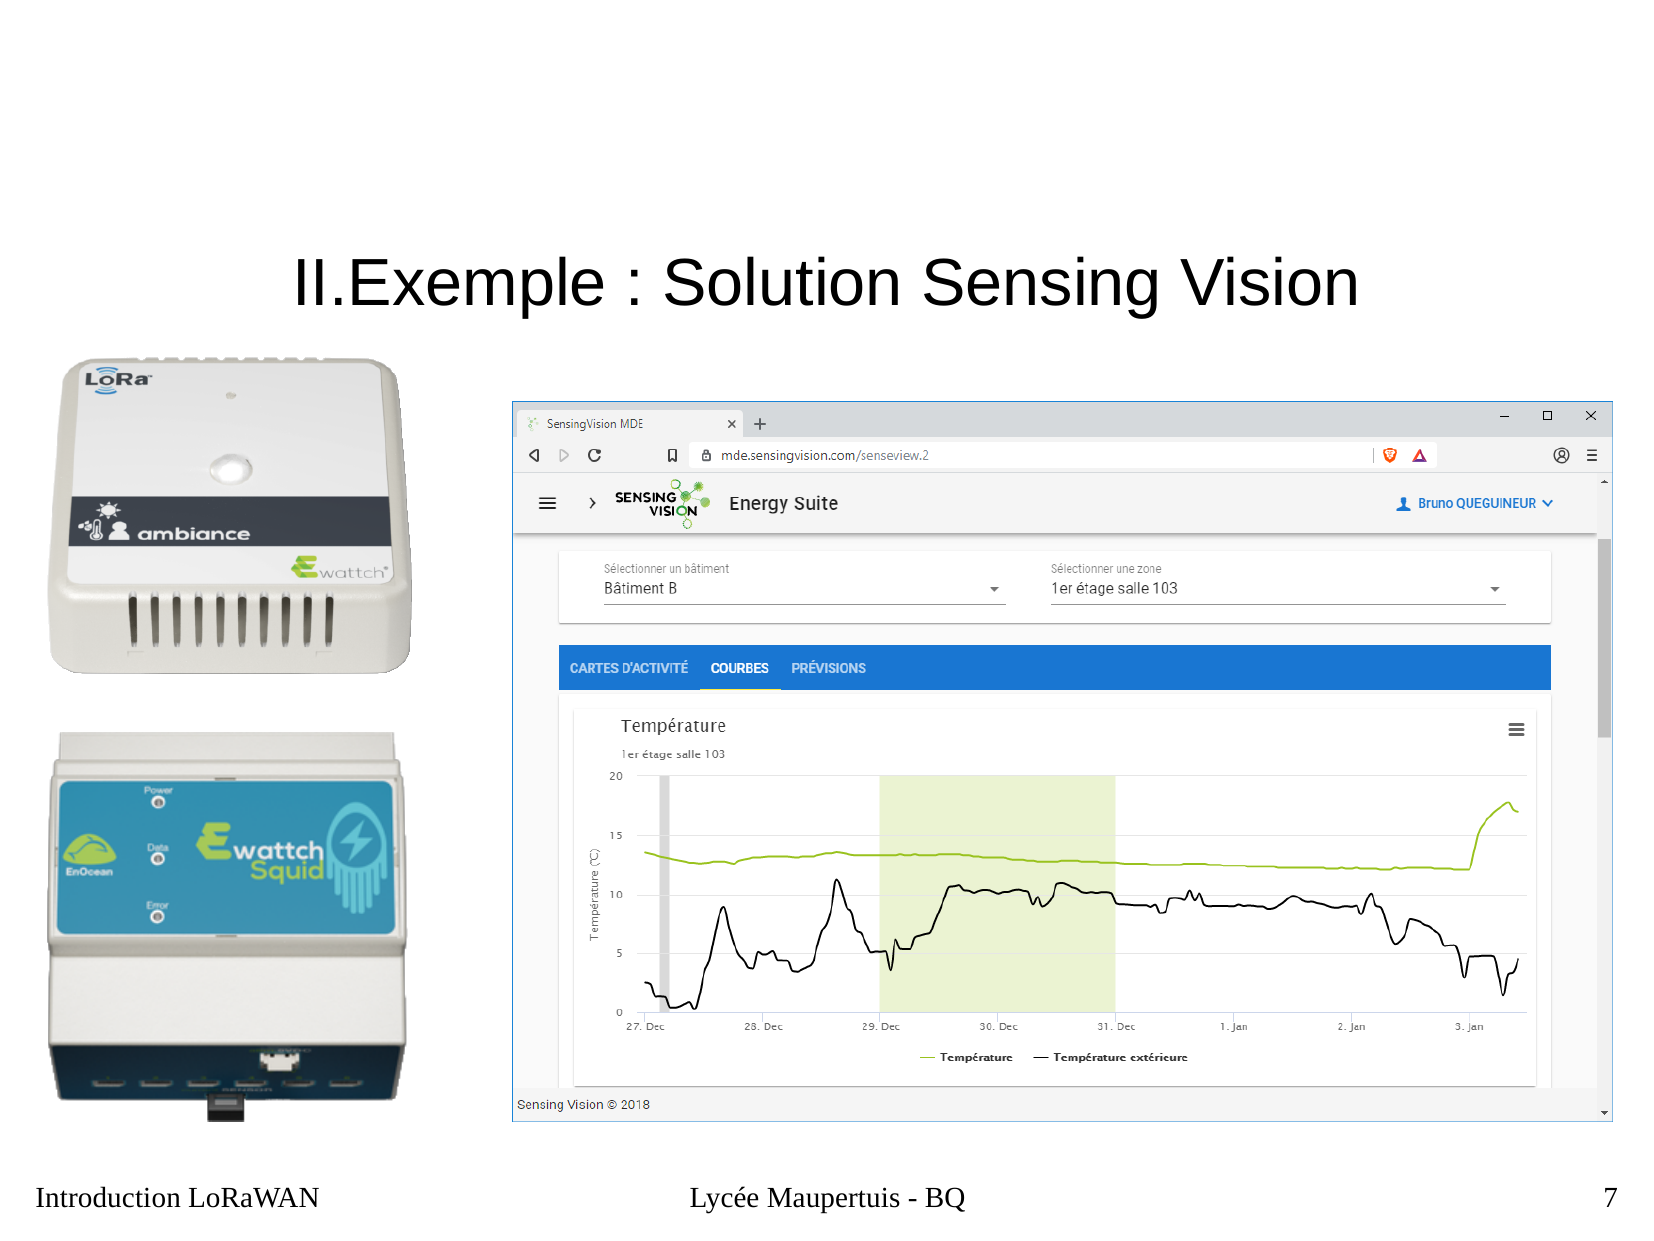

# Exemple : Solution Sensing Vision
Introduction LoRaWAN
Lycée Maupertuis - BQ
7